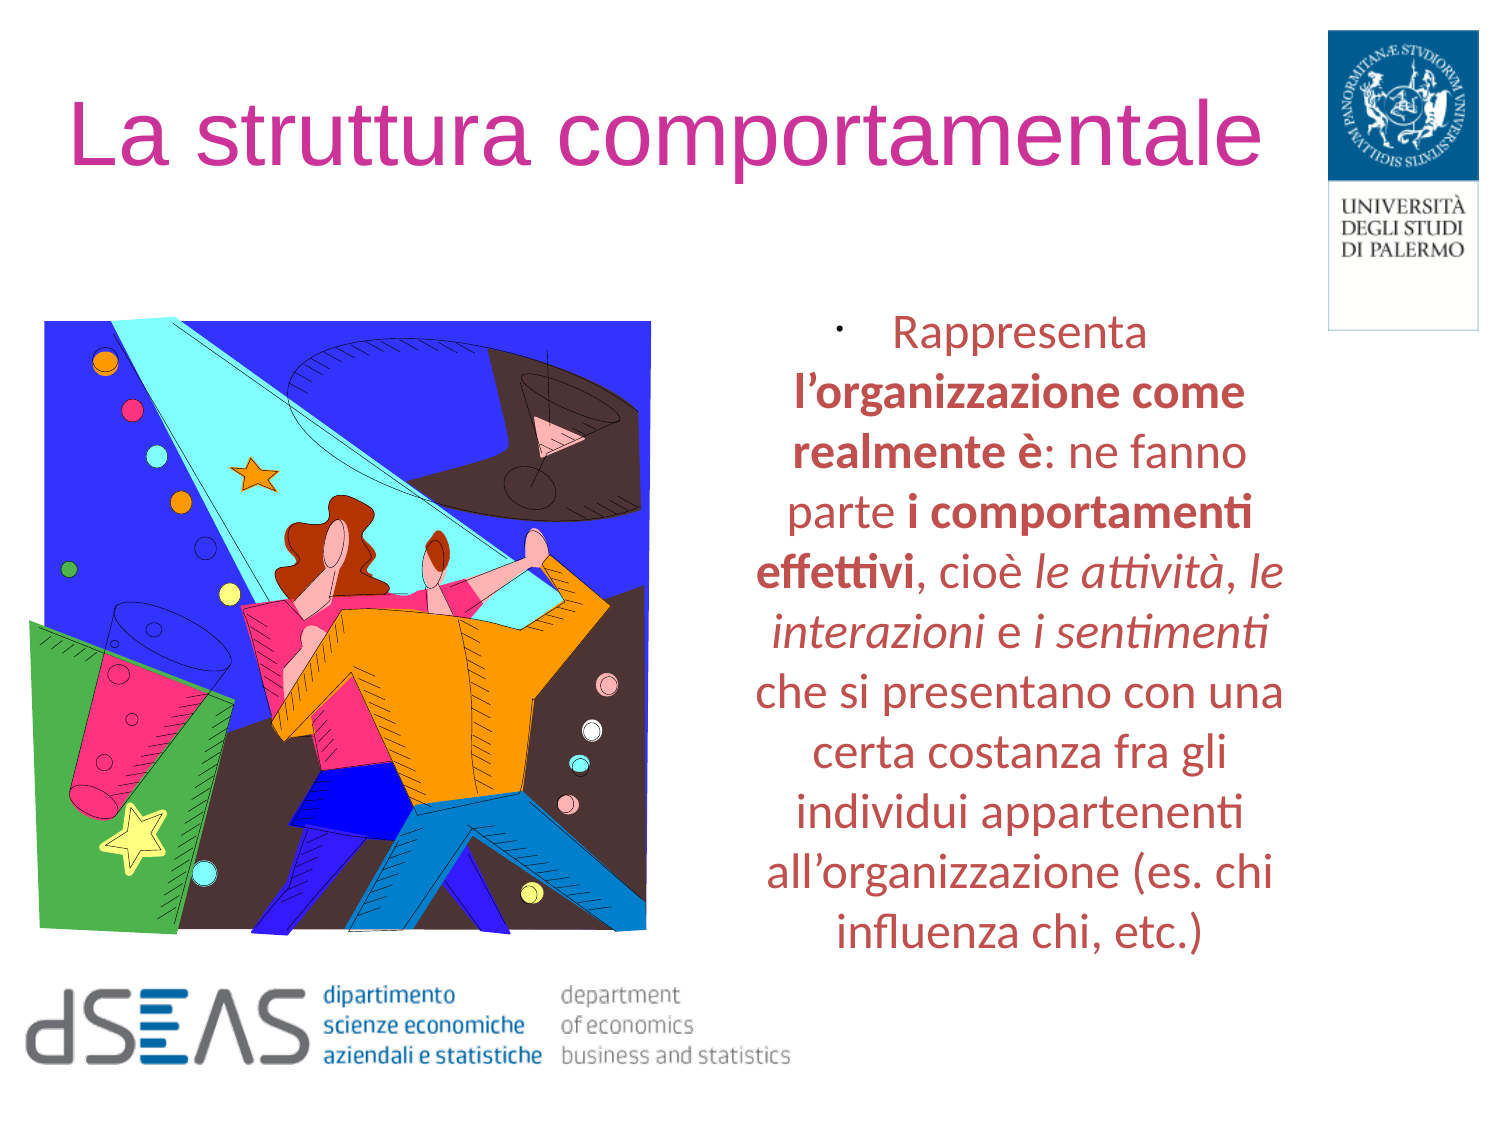

# La struttura comportamentale
Rappresenta l’organizzazione come realmente è: ne fanno parte i comportamenti effettivi, cioè le attività, le interazioni e i sentimenti che si presentano con una certa costanza fra gli individui appartenenti all’organizzazione (es. chi influenza chi, etc.)